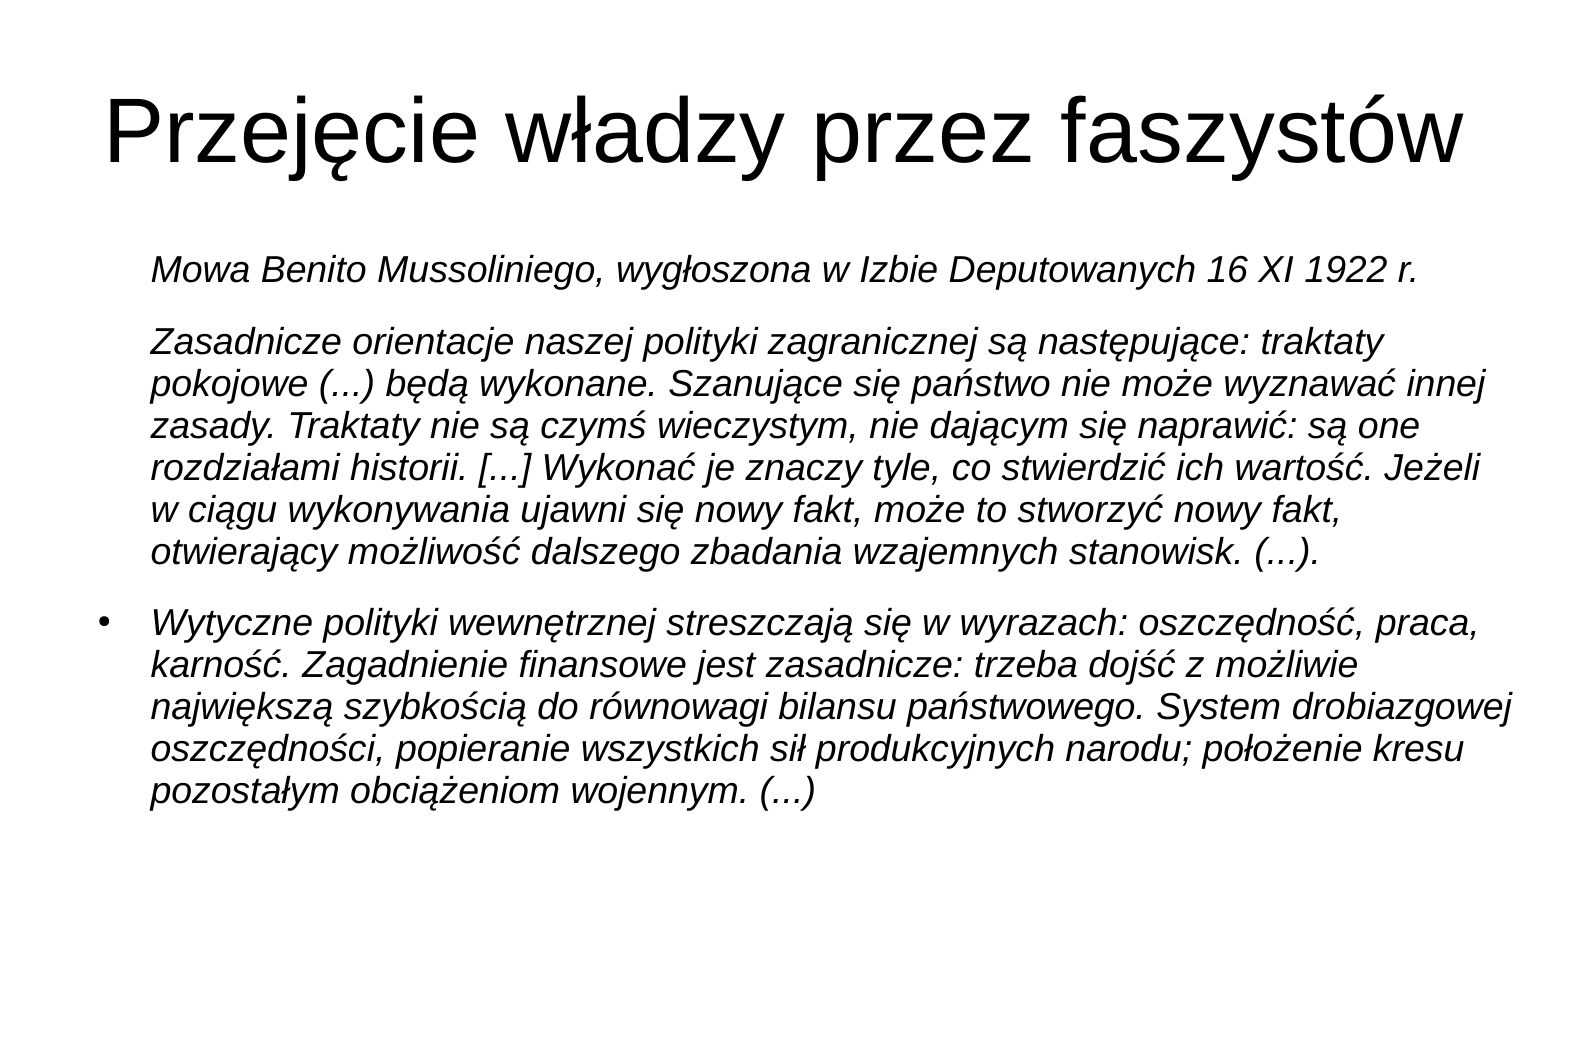

# Przejęcie władzy przez faszystów
Mowa Benito Mussoliniego, wygłoszona w Izbie Deputowanych 16 XI 1922 r.
Zasadnicze orientacje naszej polityki zagranicznej są następujące: traktaty pokojowe (...) będą wykonane. Szanujące się państwo nie może wyznawać innej zasady. Traktaty nie są czymś wieczystym, nie dającym się naprawić: są one rozdziałami historii. [...] Wykonać je znaczy tyle, co stwierdzić ich wartość. Jeżeli w ciągu wykonywania ujawni się nowy fakt, może to stworzyć nowy fakt, otwierający możliwość dalszego zbadania wzajemnych stanowisk. (...).
Wytyczne polityki wewnętrznej streszczają się w wyrazach: oszczędność, praca, karność. Zagadnienie finansowe jest zasadnicze: trzeba dojść z możliwie największą szybkością do równowagi bilansu państwowego. System drobiazgowej oszczędności, popieranie wszystkich sił produkcyjnych narodu; położenie kresu pozostałym obciążeniom wojennym. (...)